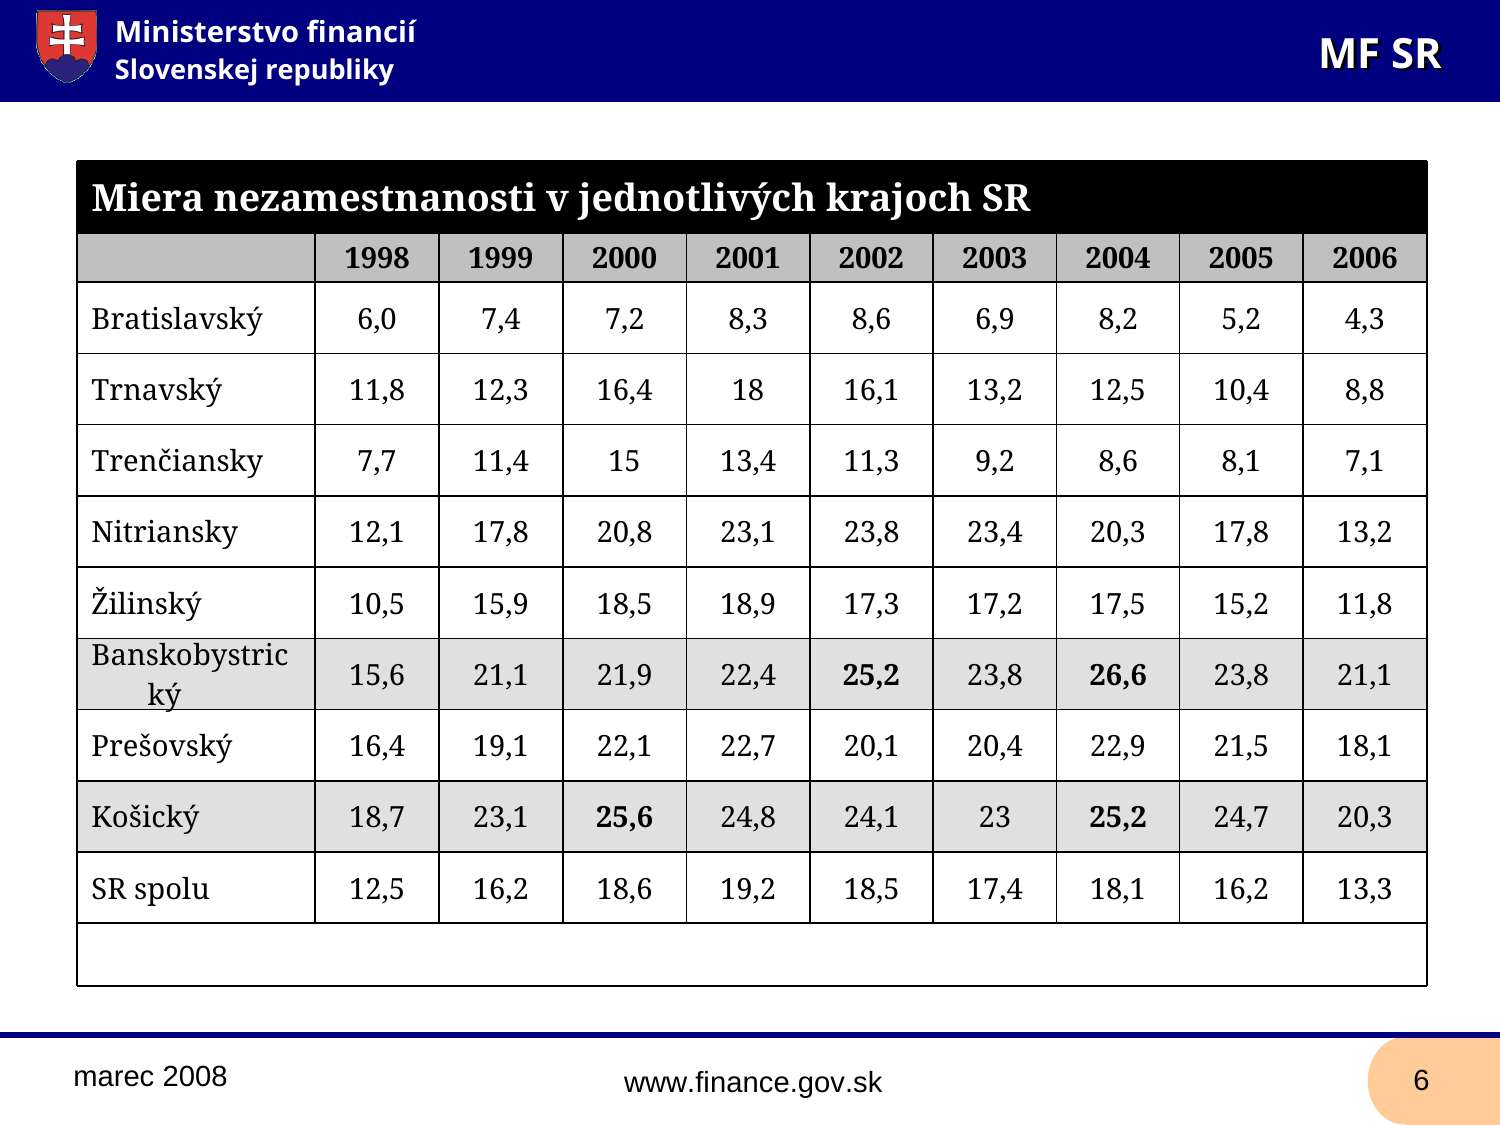

Miera nezamestnanosti v jednotlivých krajoch SR
1998
1999
2000
2001
2002
2003
2004
2005
2006
Bratislavský
6,0
7,4
7,2
8,3
8,6
6,9
8,2
5,2
4,3
Trnavský
11,8
12,3
16,4
18
16,1
13,2
12,5
10,4
8,8
Trenčiansky
7,7
11,4
15
13,4
11,3
9,2
8,6
8,1
7,1
Nitriansky
12,1
17,8
20,8
23,1
23,8
23,4
20,3
17,8
13,2
Žilinský
10,5
15,9
18,5
18,9
17,3
17,2
17,5
15,2
11,8
Banskobystrický
15,6
21,1
21,9
22,4
25,2
23,8
26,6
23,8
21,1
Prešovský
16,4
19,1
22,1
22,7
20,1
20,4
22,9
21,5
18,1
Košický
18,7
23,1
25,6
24,8
24,1
23
25,2
24,7
20,3
SR spolu
12,5
16,2
18,6
19,2
18,5
17,4
18,1
16,2
13,3
marec 2008
6
www.finance.gov.sk